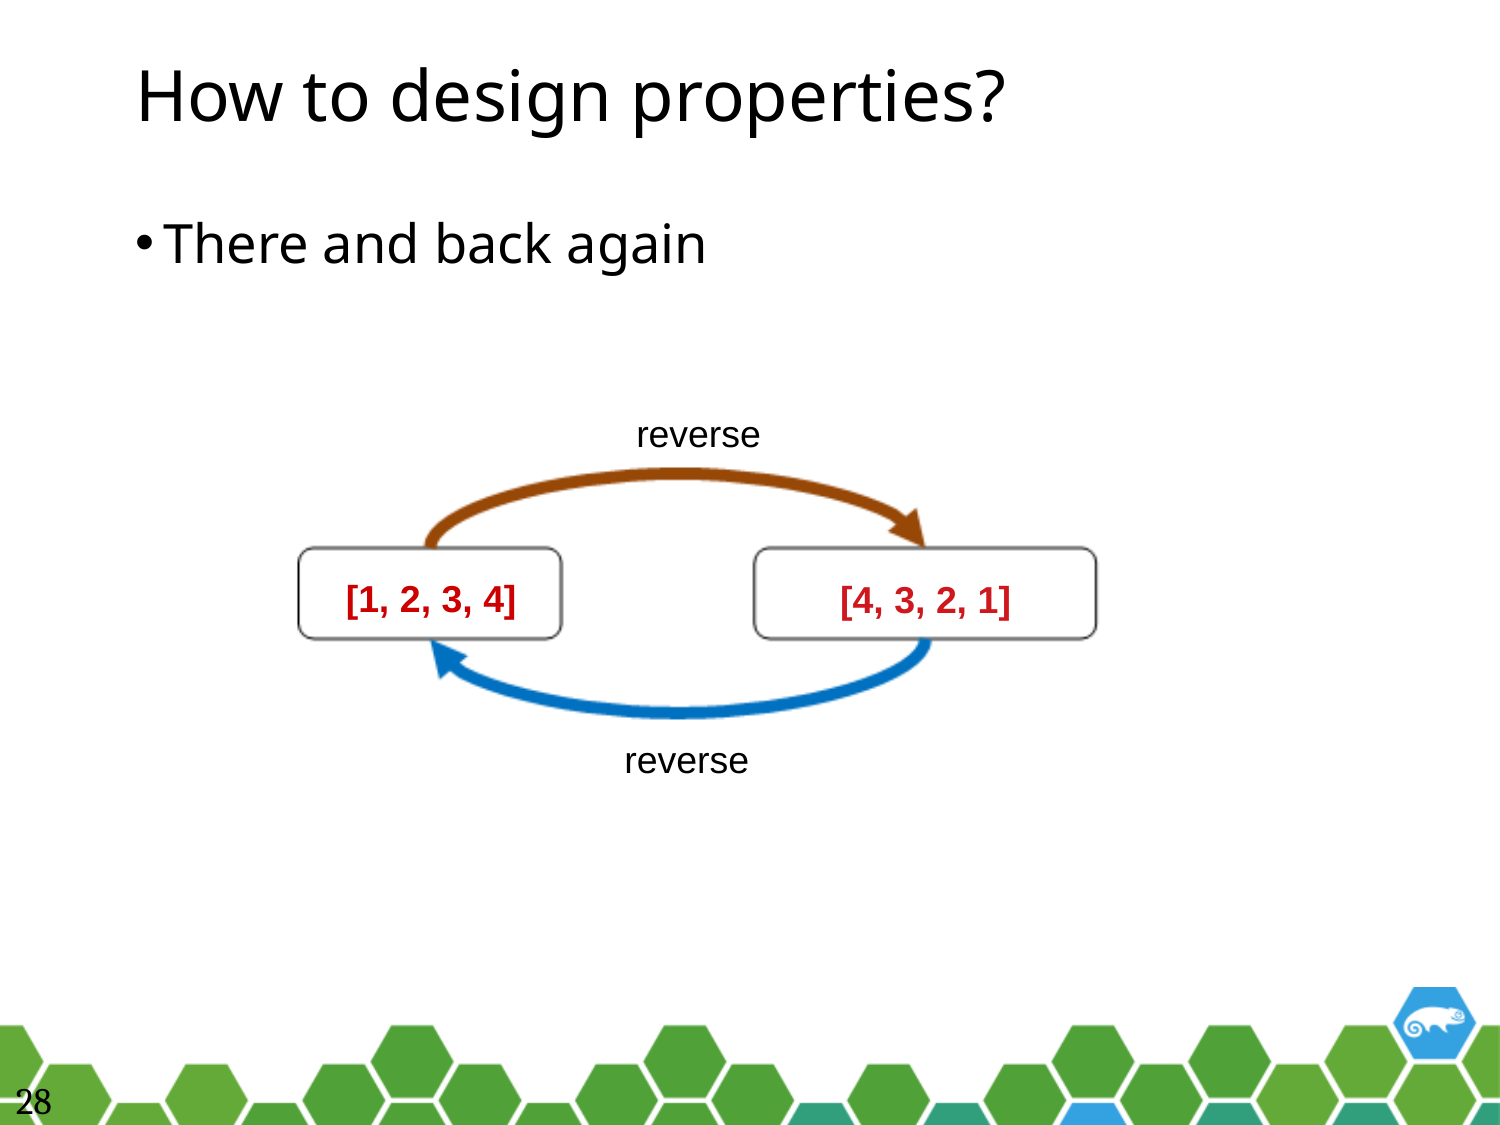

How to design properties?
There and back again
reverse
[1, 2, 3, 4]
[4, 3, 2, 1]
reverse